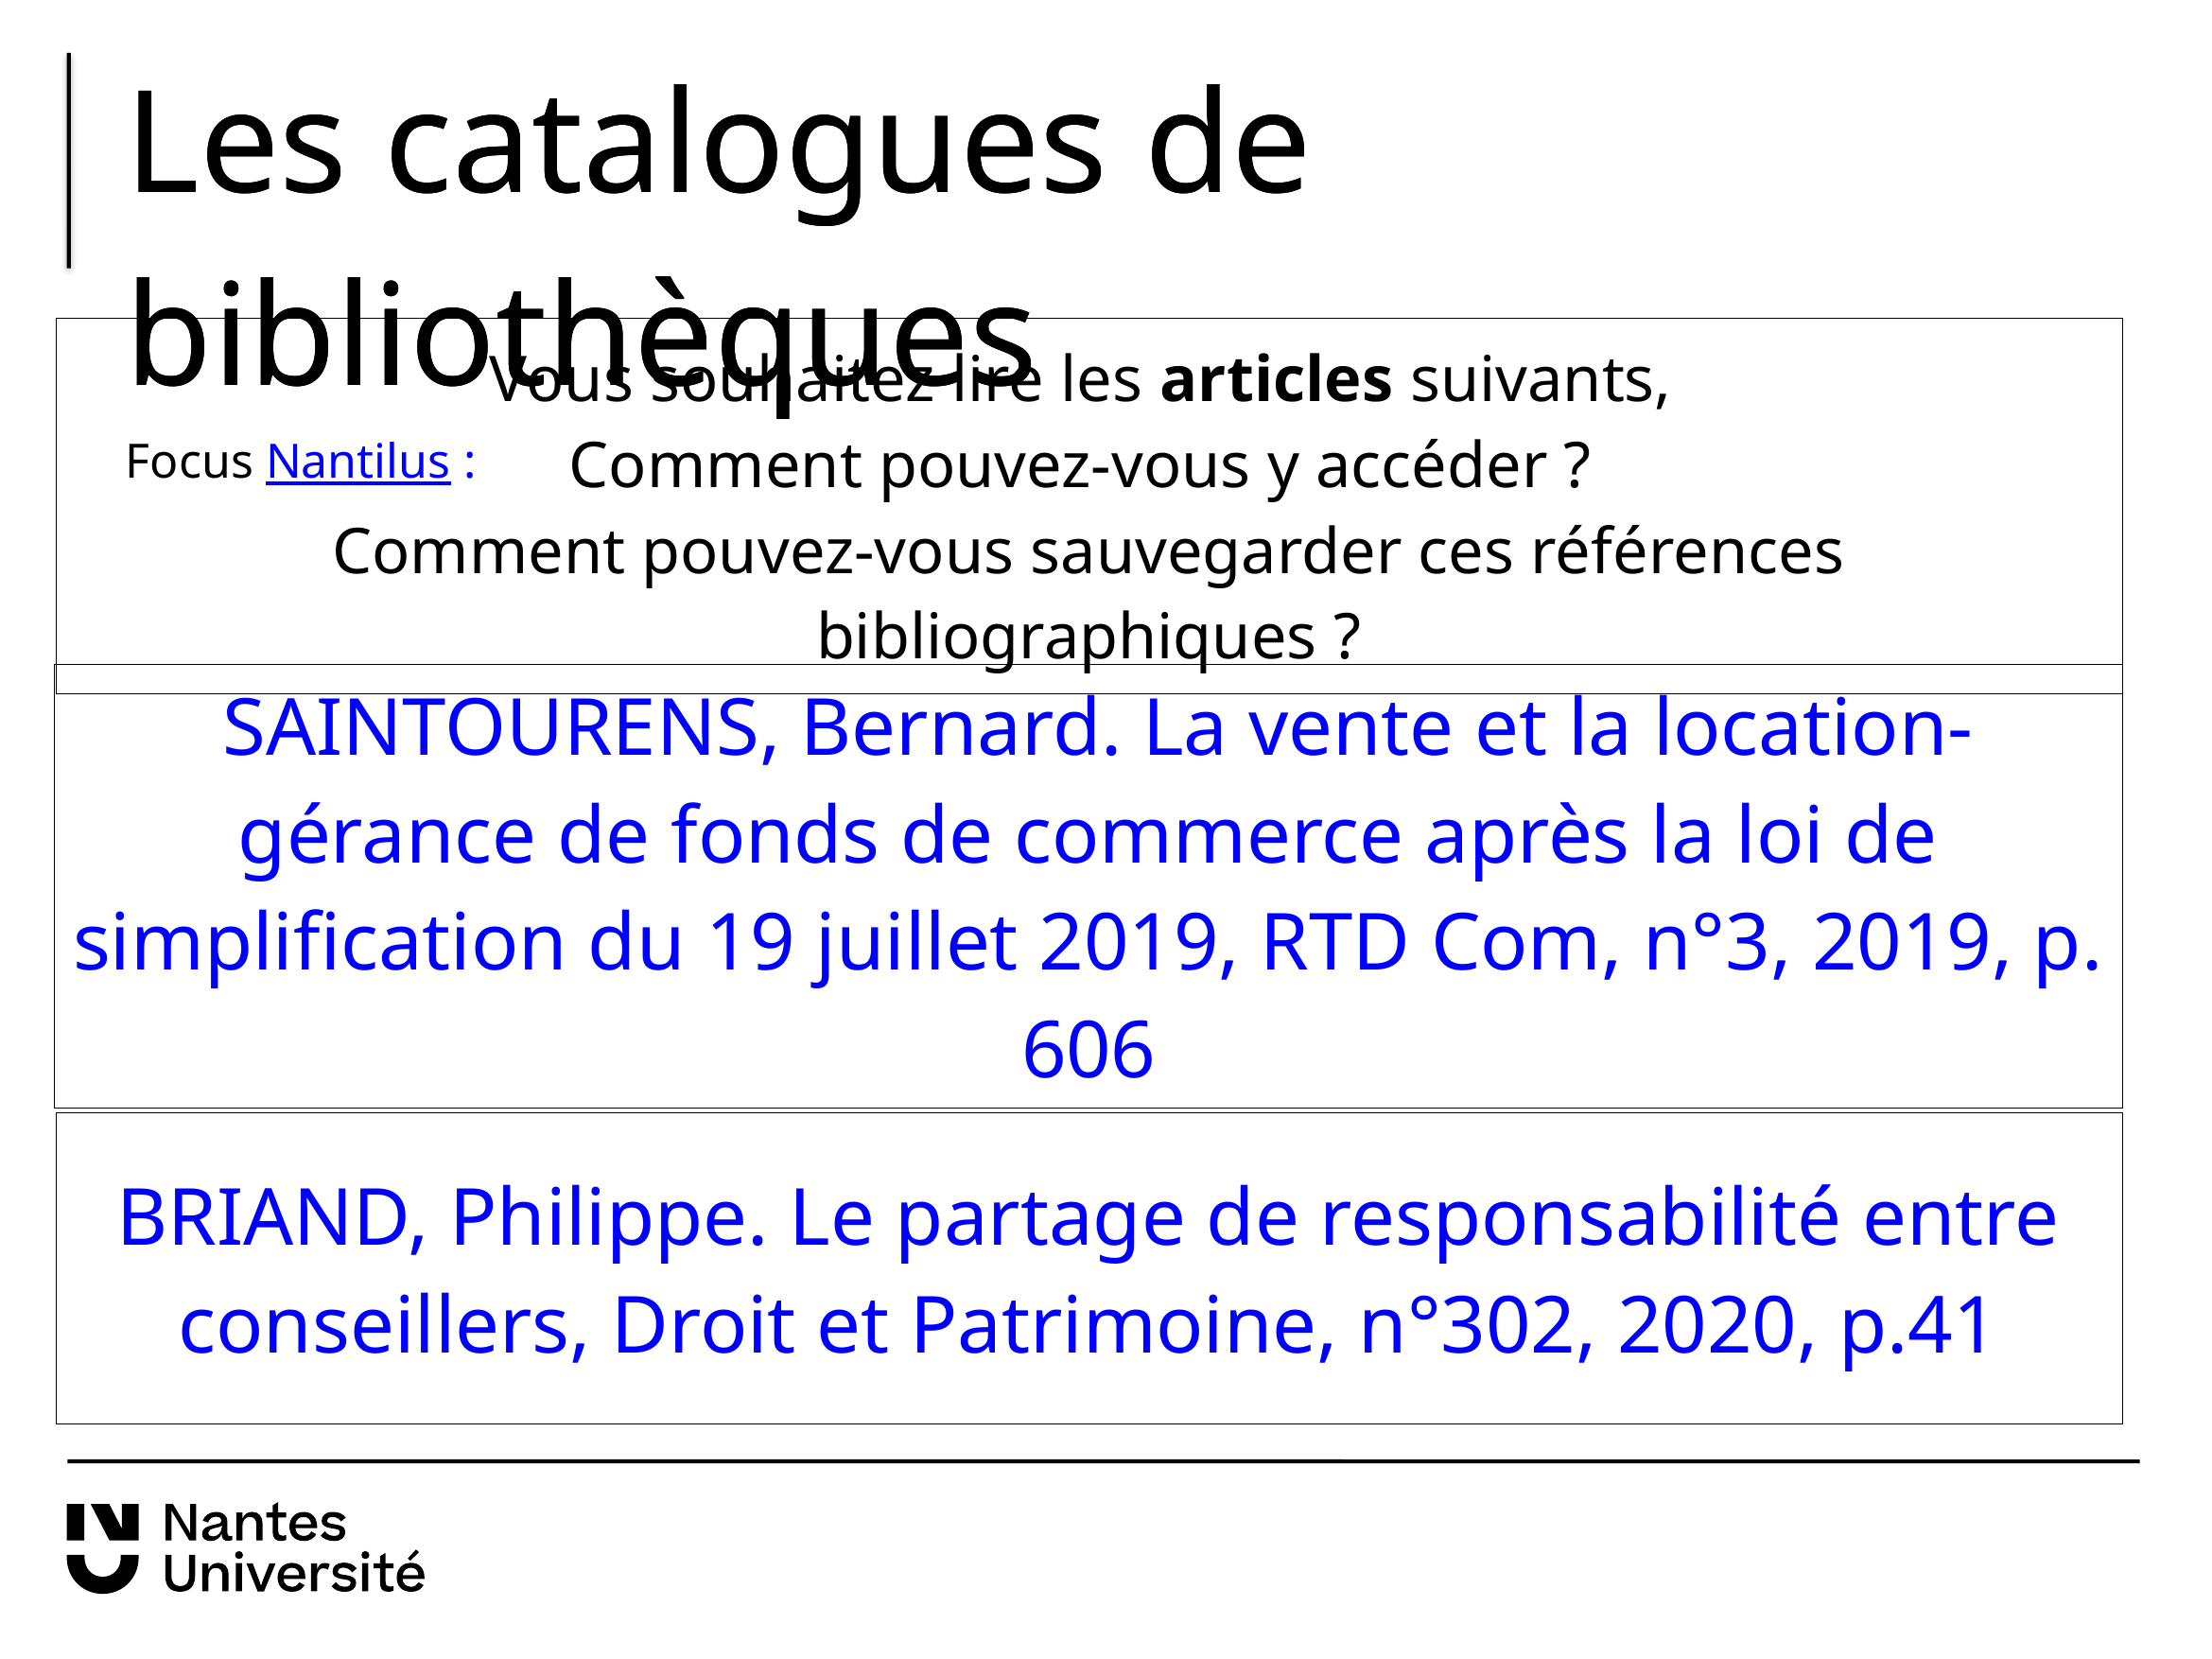

Les catalogues de bibliothèques
Focus Nantilus :
Les catalogues de bibliothèques
Vous souhaitez lire les articles suivants,
Comment pouvez-vous y accéder ?
Comment pouvez-vous sauvegarder ces références bibliographiques ?
 SAINTOURENS, Bernard. La vente et la location-gérance de fonds de commerce après la loi de simplification du 19 juillet 2019, RTD Com, n°3, 2019, p. 606
BRIAND, Philippe. Le partage de responsabilité entre conseillers, Droit et Patrimoine, n°302, 2020, p.41